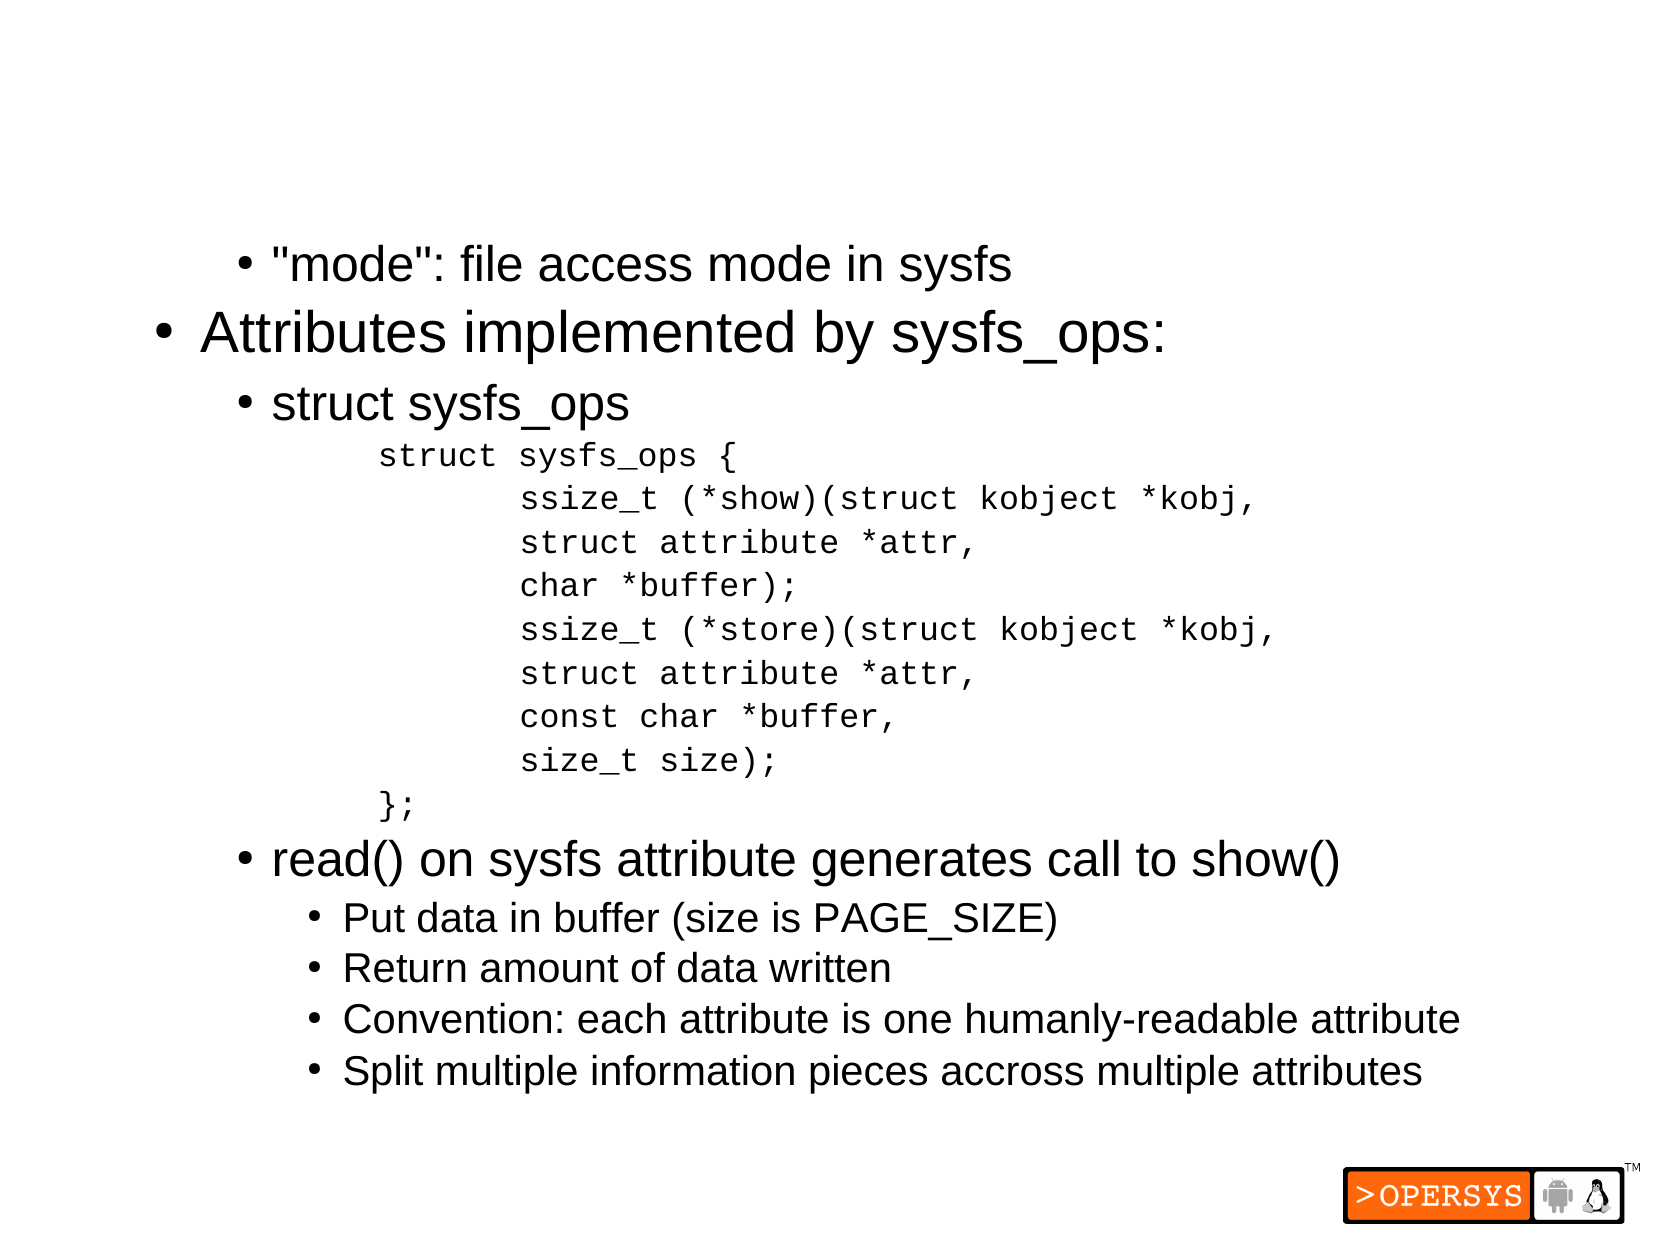

# "mode": file access mode in sysfs
Attributes implemented by sysfs_ops:
struct sysfs_ops
struct sysfs_ops {
ssize_t (*show)(struct kobject *kobj,
struct attribute *attr,
char *buffer);
ssize_t (*store)(struct kobject *kobj,
struct attribute *attr,
const char *buffer,
size_t size);
};
read() on sysfs attribute generates call to show()
Put data in buffer (size is PAGE_SIZE)
Return amount of data written
Convention: each attribute is one humanly-readable attribute
Split multiple information pieces accross multiple attributes